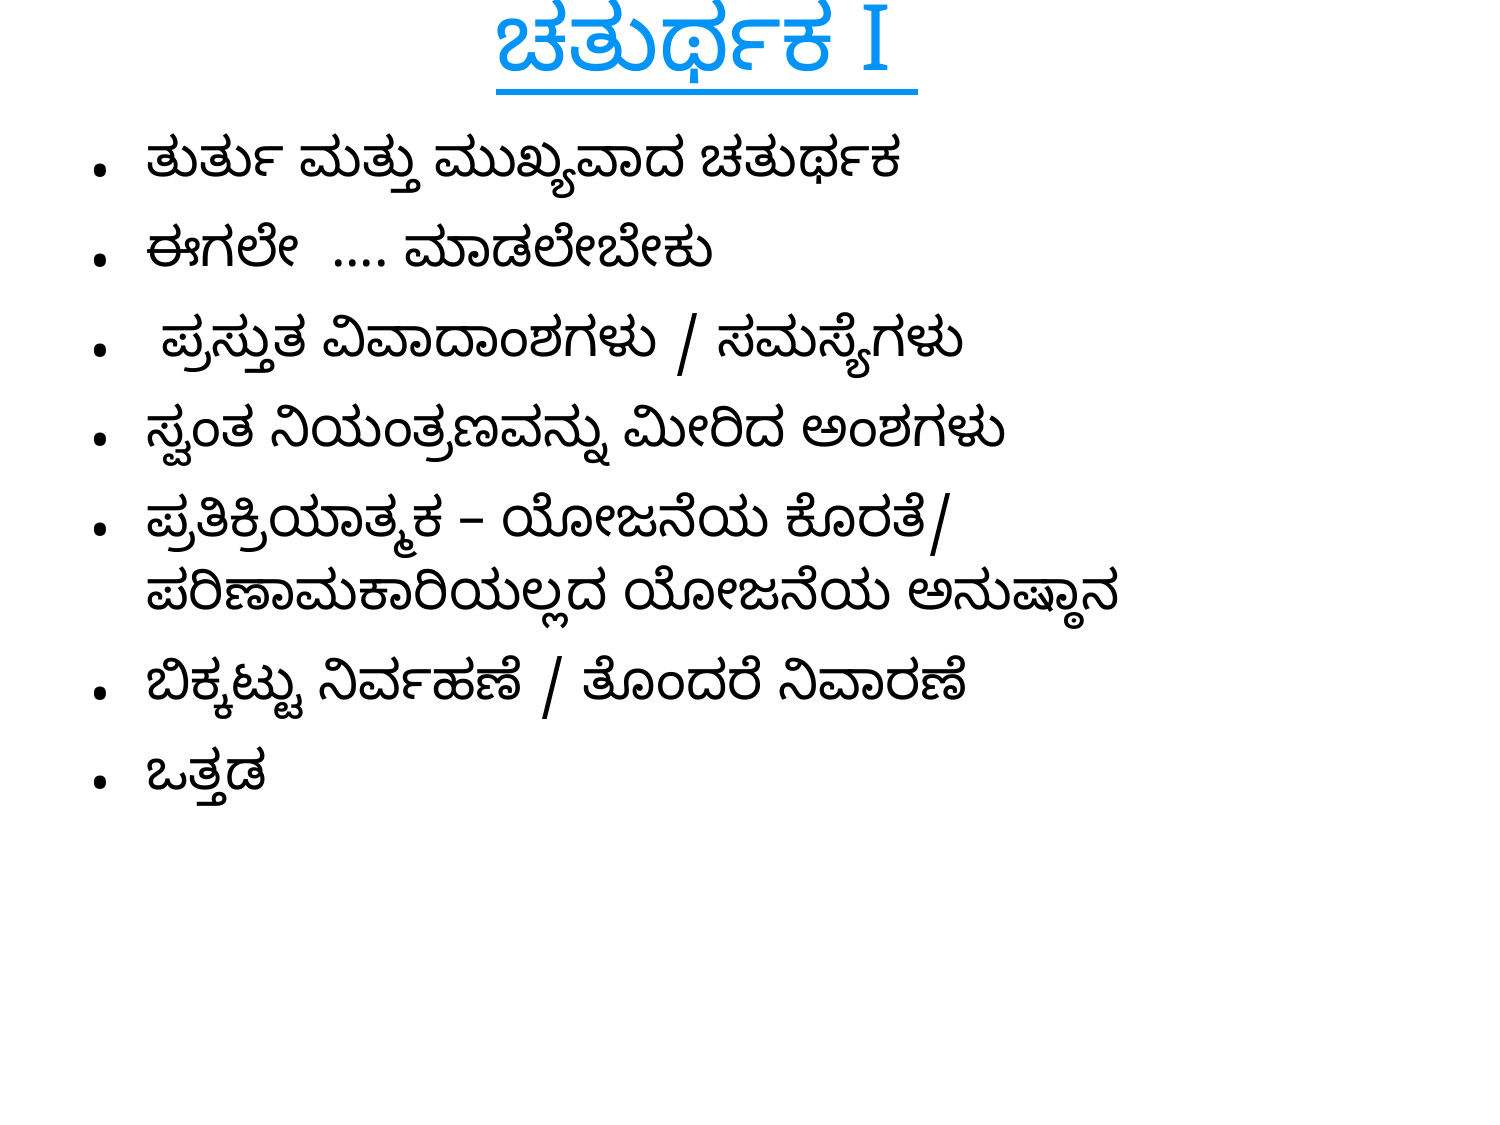

# ಚತುರ್ಥಕ I
ತುರ್ತು ಮತ್ತು ಮುಖ್ಯವಾದ ಚತುರ್ಥಕ
ಈಗಲೇ .... ಮಾಡಲೇಬೇಕು
 ಪ್ರಸ್ತುತ ವಿವಾದಾಂಶಗಳು / ಸಮಸ್ಯೆಗಳು
ಸ್ವಂತ ನಿಯಂತ್ರಣವನ್ನು ಮೀರಿದ ಅಂಶಗಳು
ಪ್ರತಿಕ್ರಿಯಾತ್ಮಕ – ಯೋಜನೆಯ ಕೊರತೆ/ ಪರಿಣಾಮಕಾರಿಯಲ್ಲದ ಯೋಜನೆಯ ಅನುಷ್ಠಾನ
ಬಿಕ್ಕಟ್ಟು ನಿರ್ವಹಣೆ / ತೊಂದರೆ ನಿವಾರಣೆ
ಒತ್ತಡ